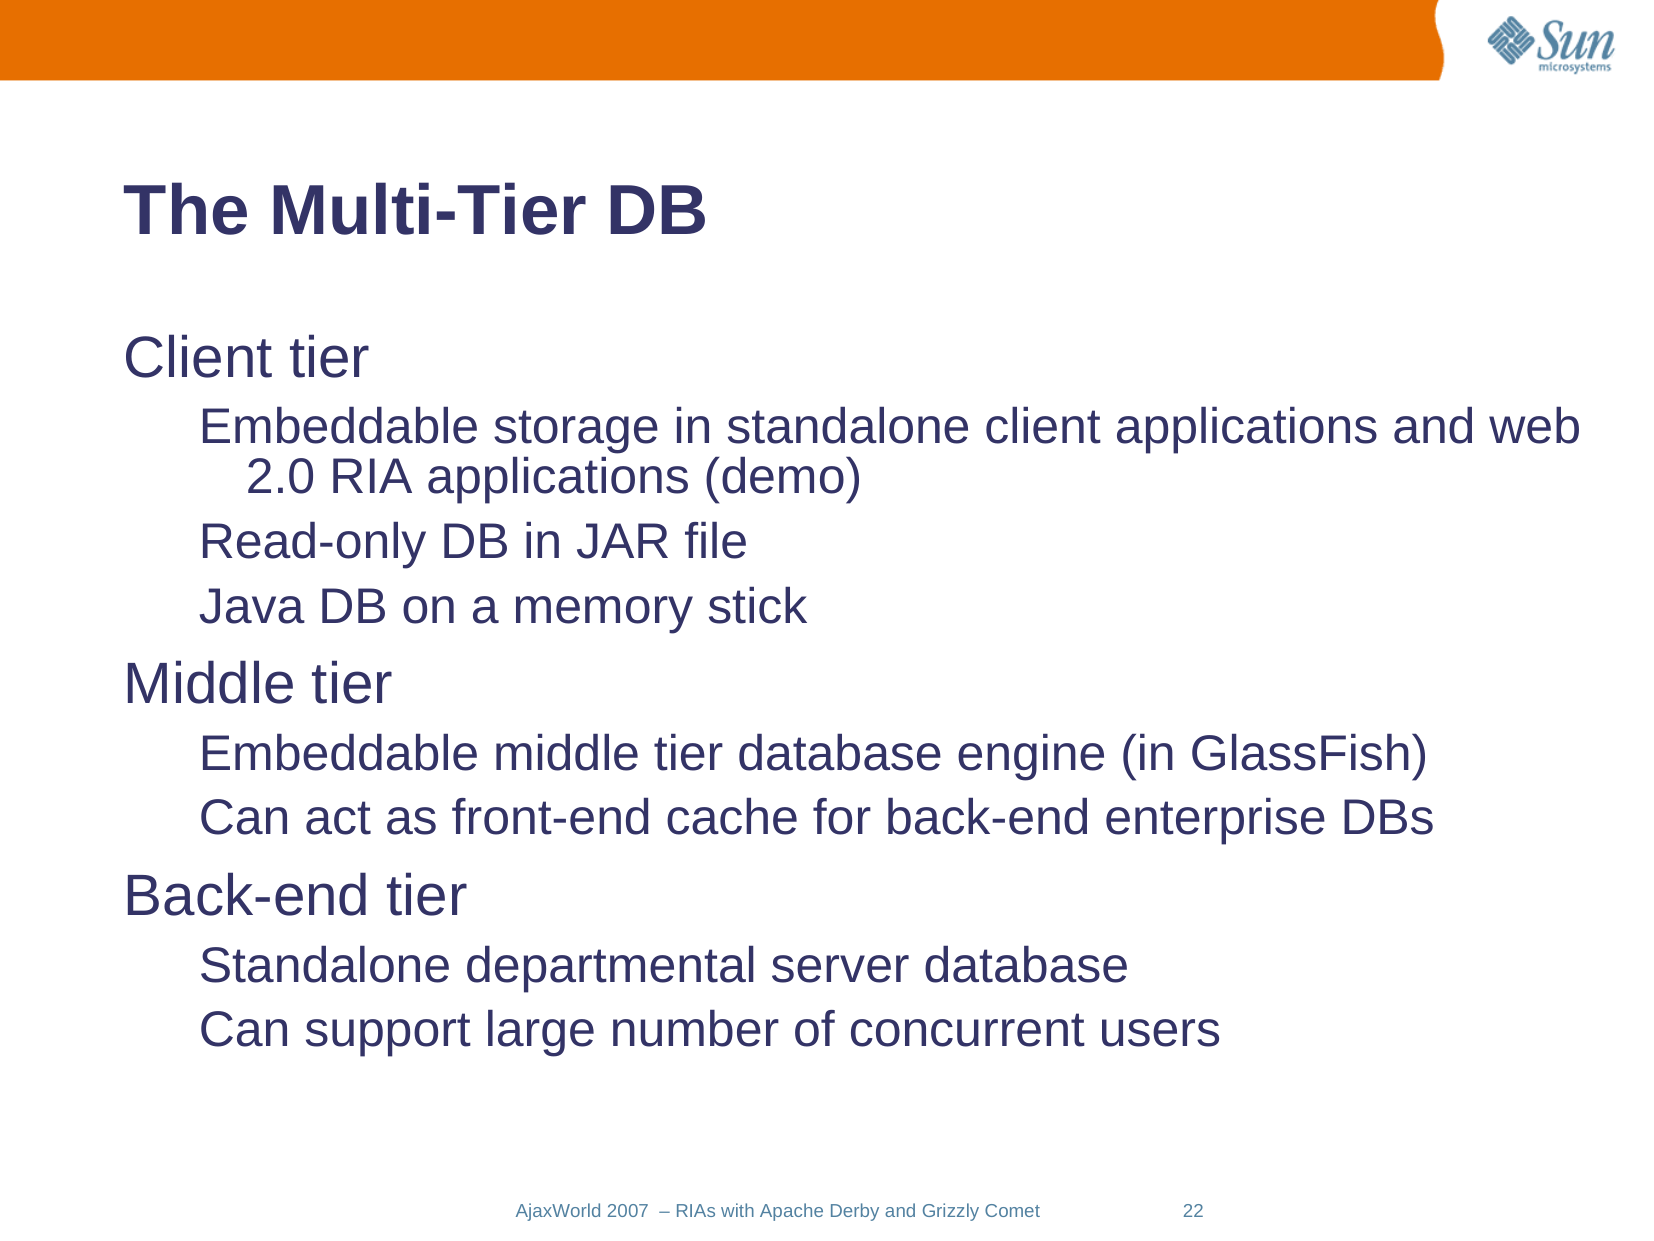

# The Multi-Tier DB
Client tier
Embeddable storage in standalone client applications and web 2.0 RIA applications (demo)
Read-only DB in JAR file
Java DB on a memory stick
Middle tier
Embeddable middle tier database engine (in GlassFish)
Can act as front-end cache for back-end enterprise DBs
Back-end tier
Standalone departmental server database
Can support large number of concurrent users